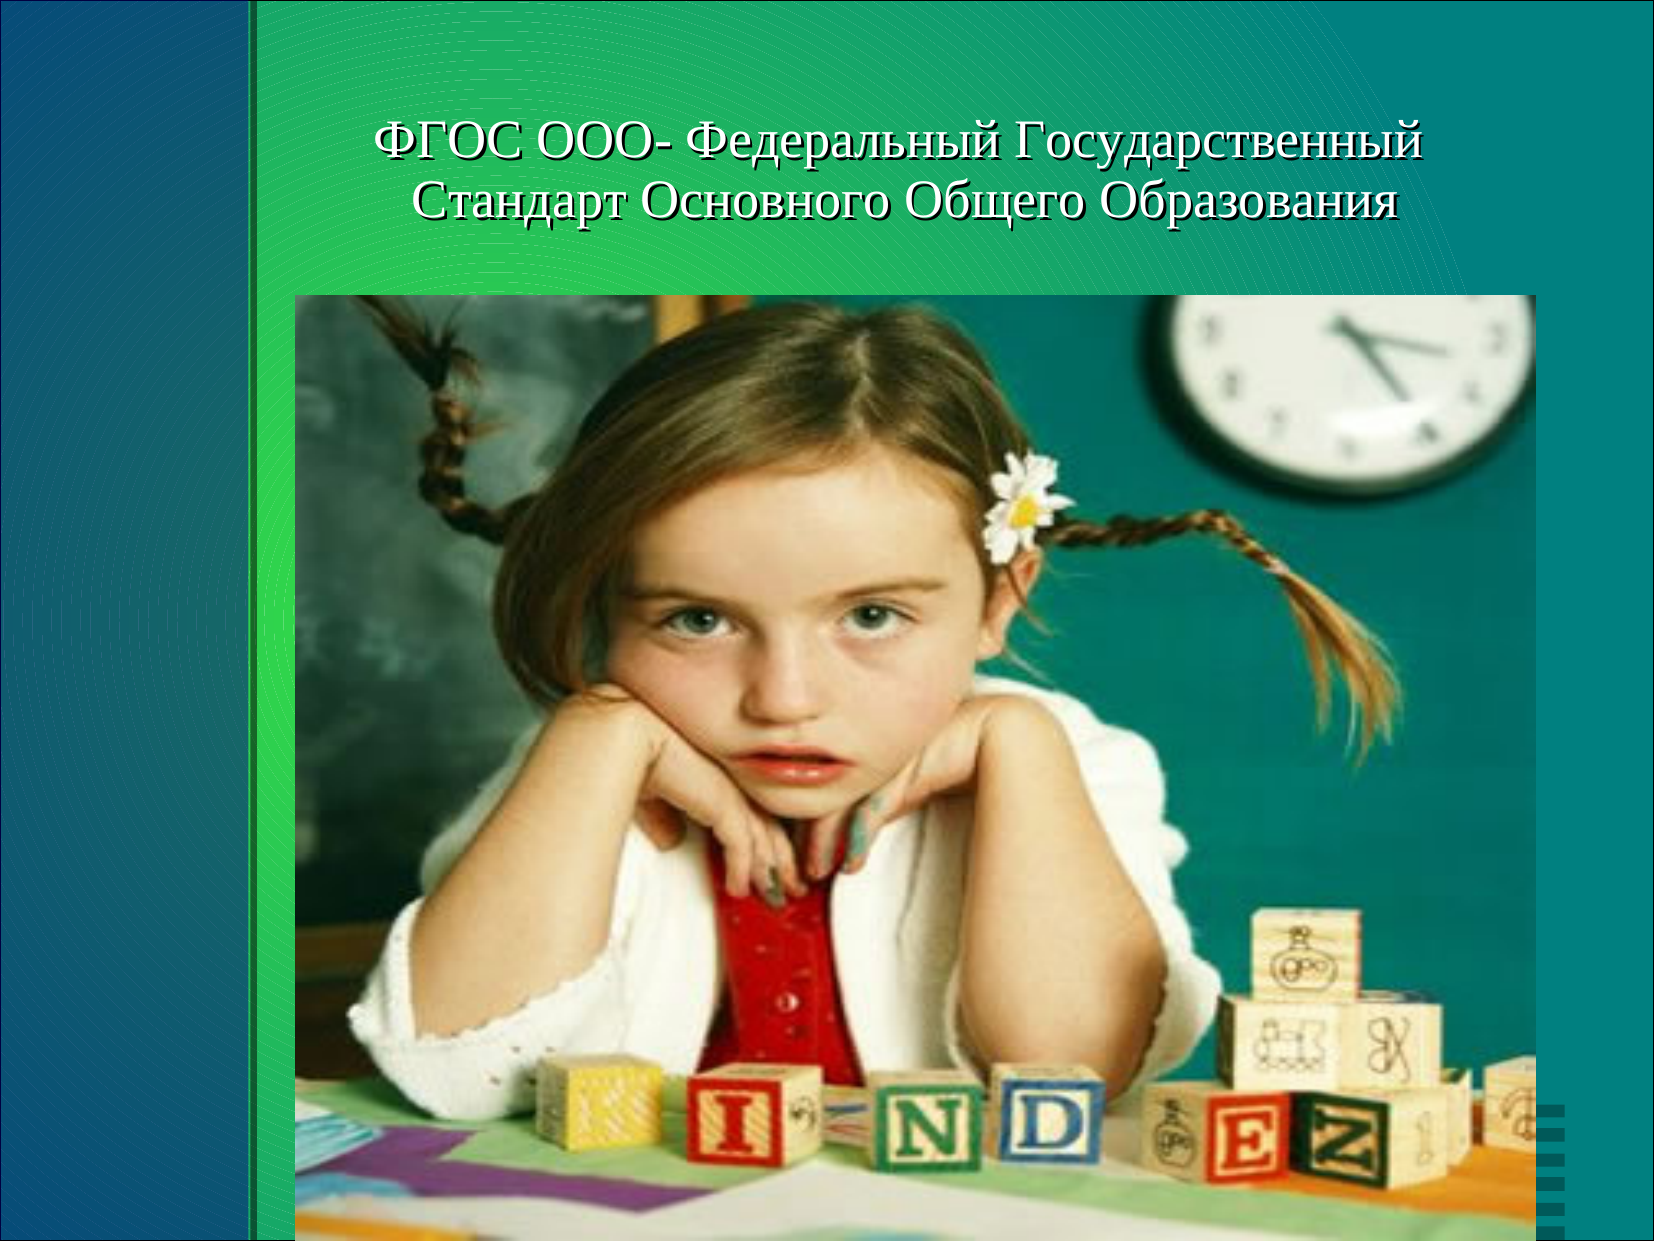

# ФГОС ООО- Федеральный Государственный Стандарт Основного Общего Образования